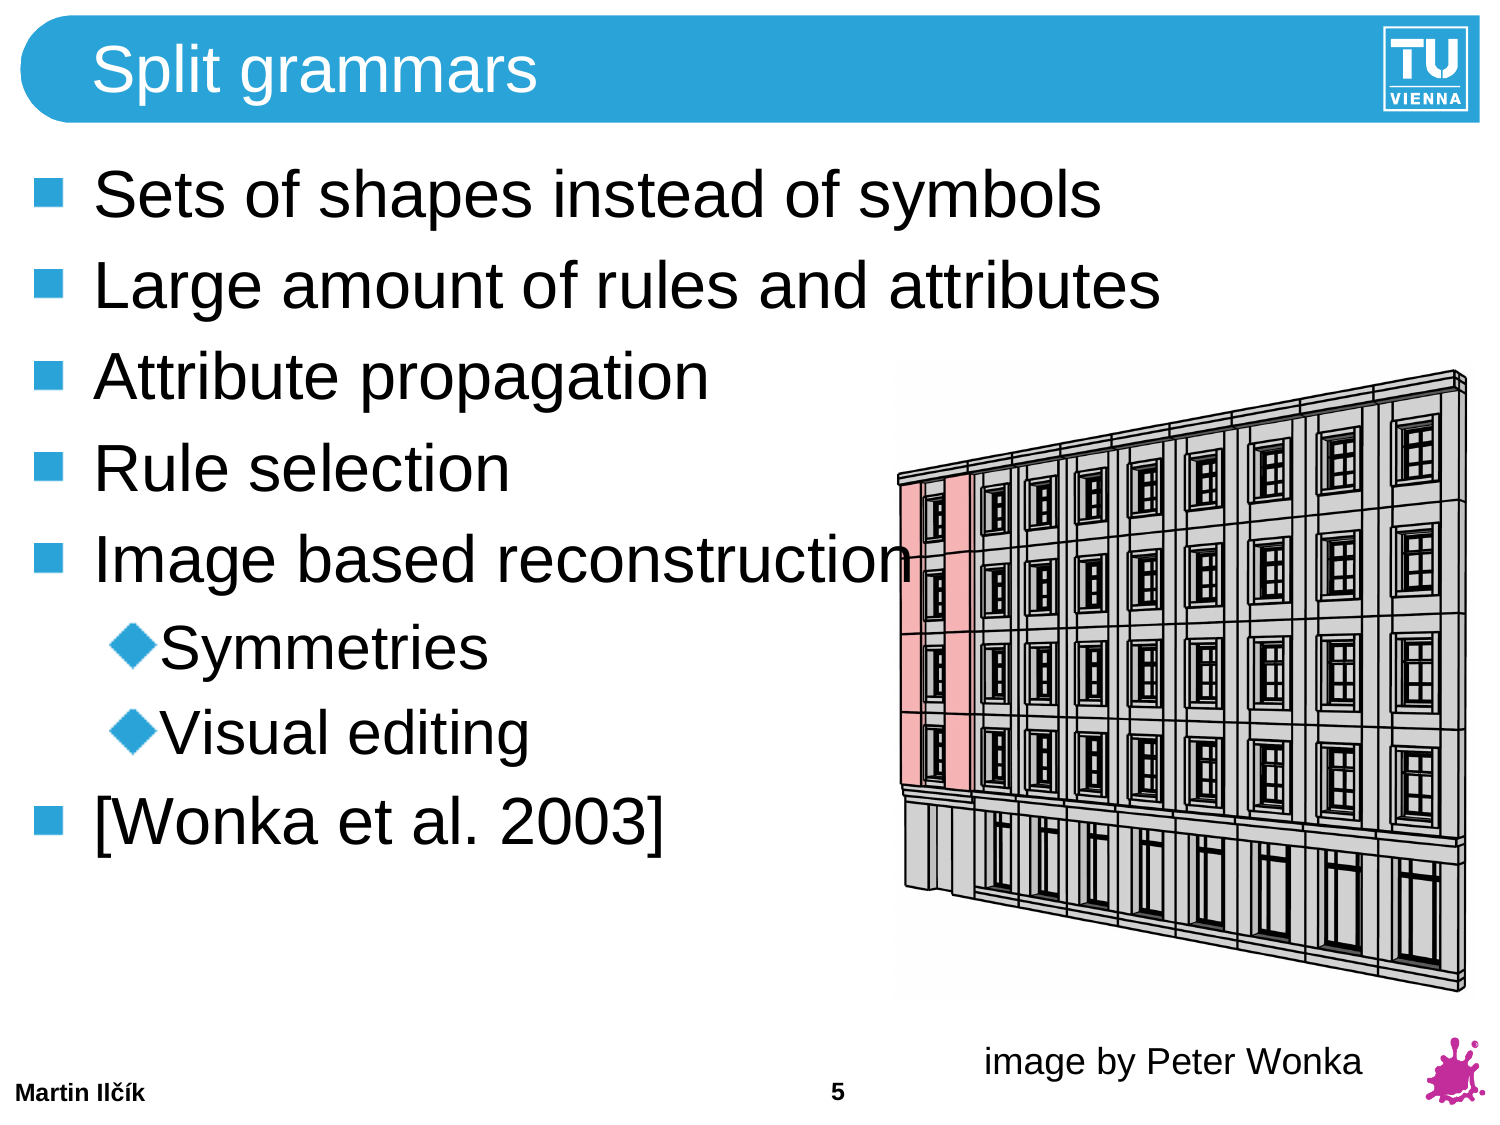

# Split grammars
Sets of shapes instead of symbols
Large amount of rules and attributes
Attribute propagation
Rule selection
Image based reconstruction
Symmetries
Visual editing
[Wonka et al. 2003]
image by Peter Wonka
Martin Ilčík